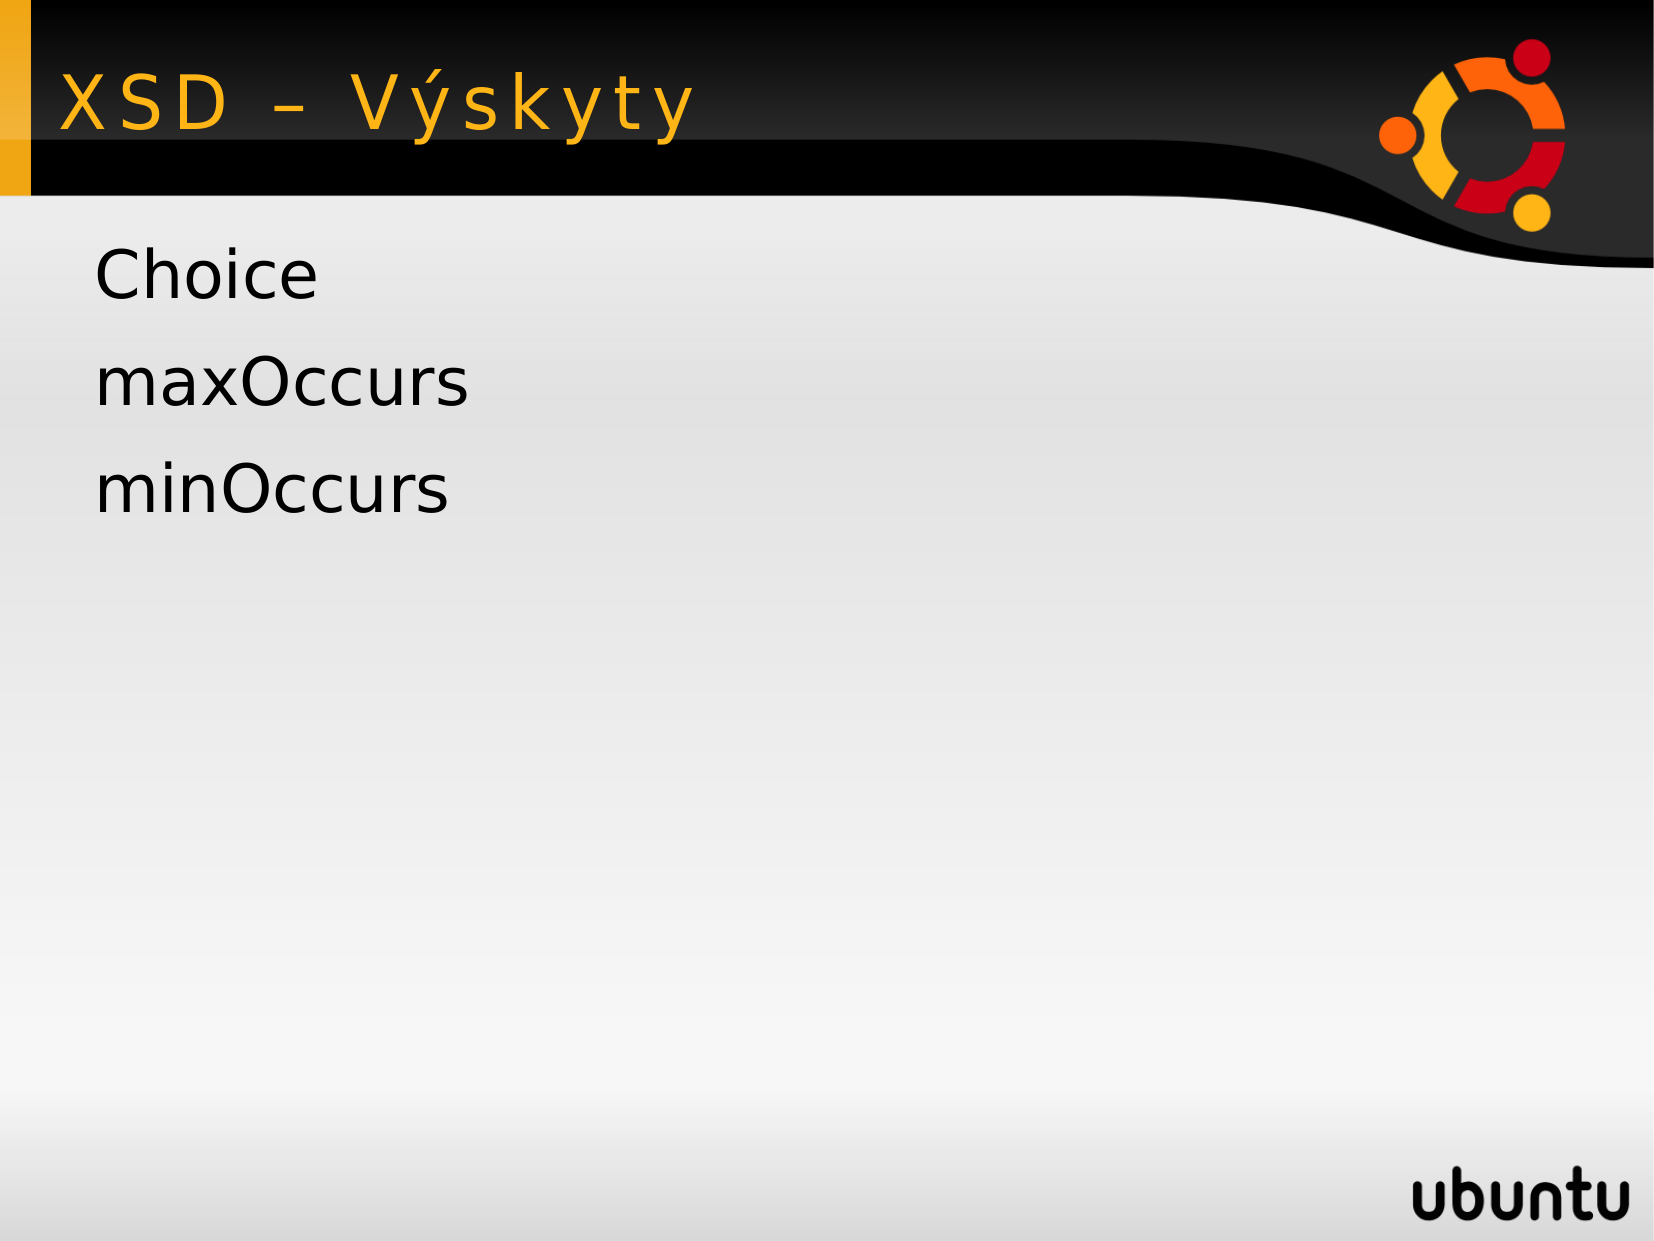

# XSD – Výskyty
Choice
maxOccurs
minOccurs